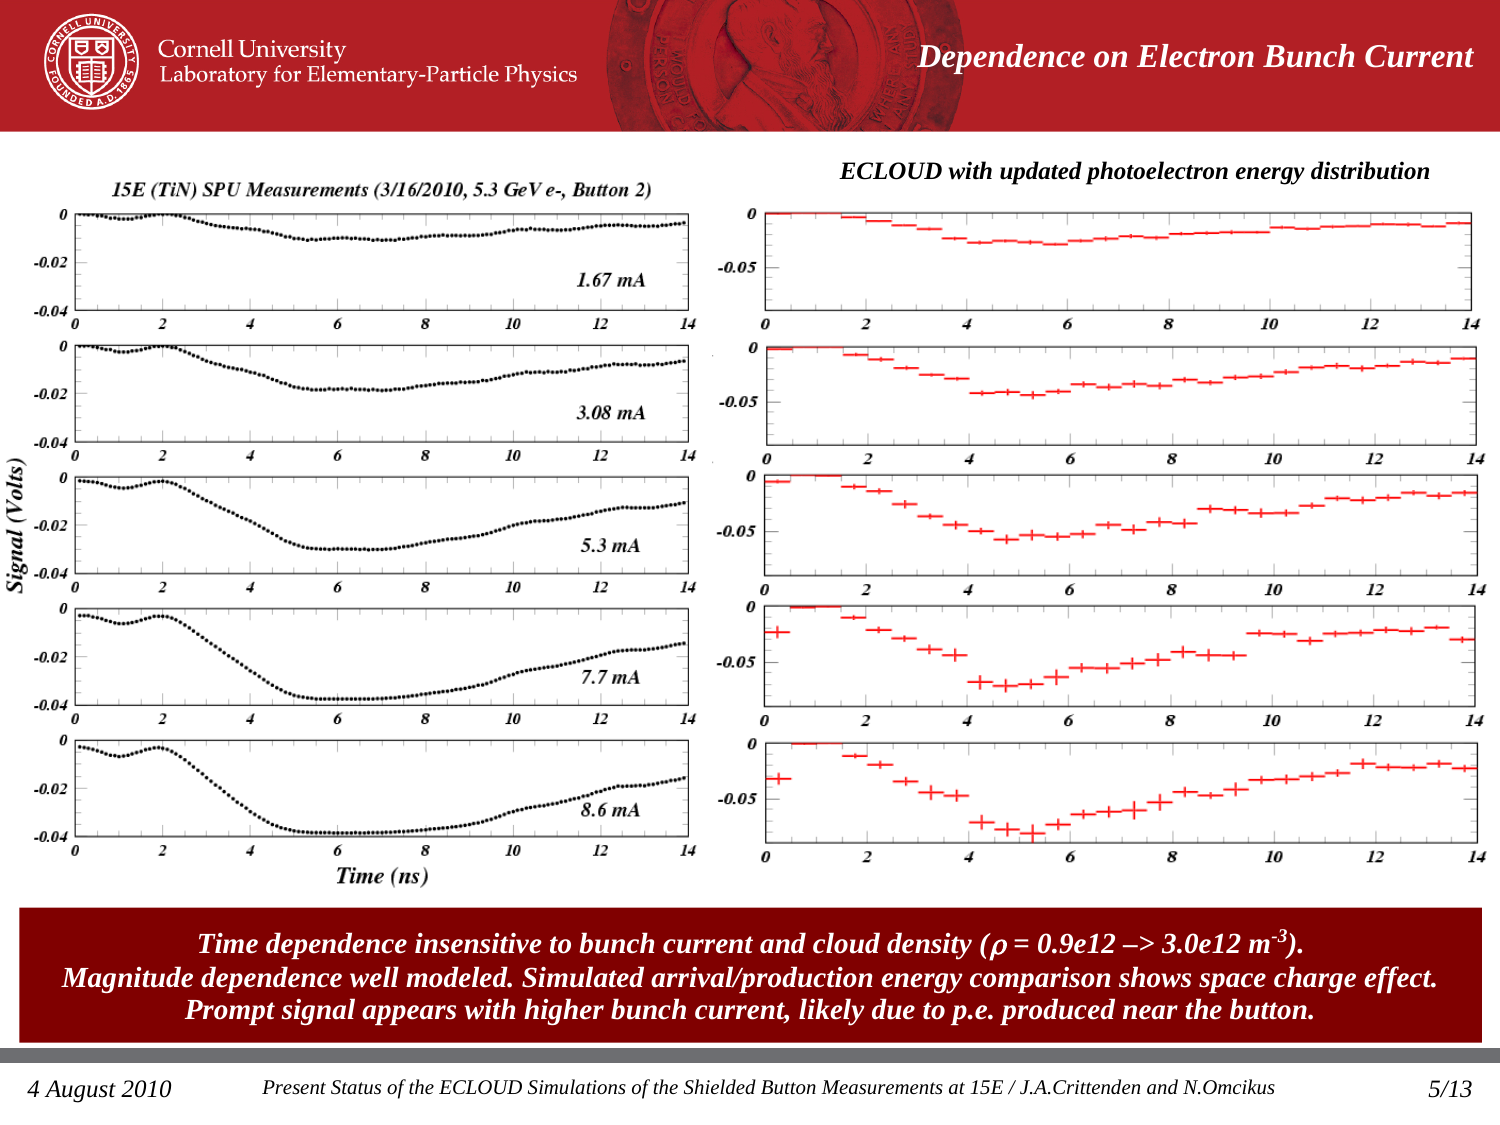

# Dependence on Electron Bunch Current
ECLOUD with updated photoelectron energy distribution
Time dependence insensitive to bunch current and cloud density (r = 0.9e12 –> 3.0e12 m-3).
Magnitude dependence well modeled. Simulated arrival/production energy comparison shows space charge effect.
Prompt signal appears with higher bunch current, likely due to p.e. produced near the button.